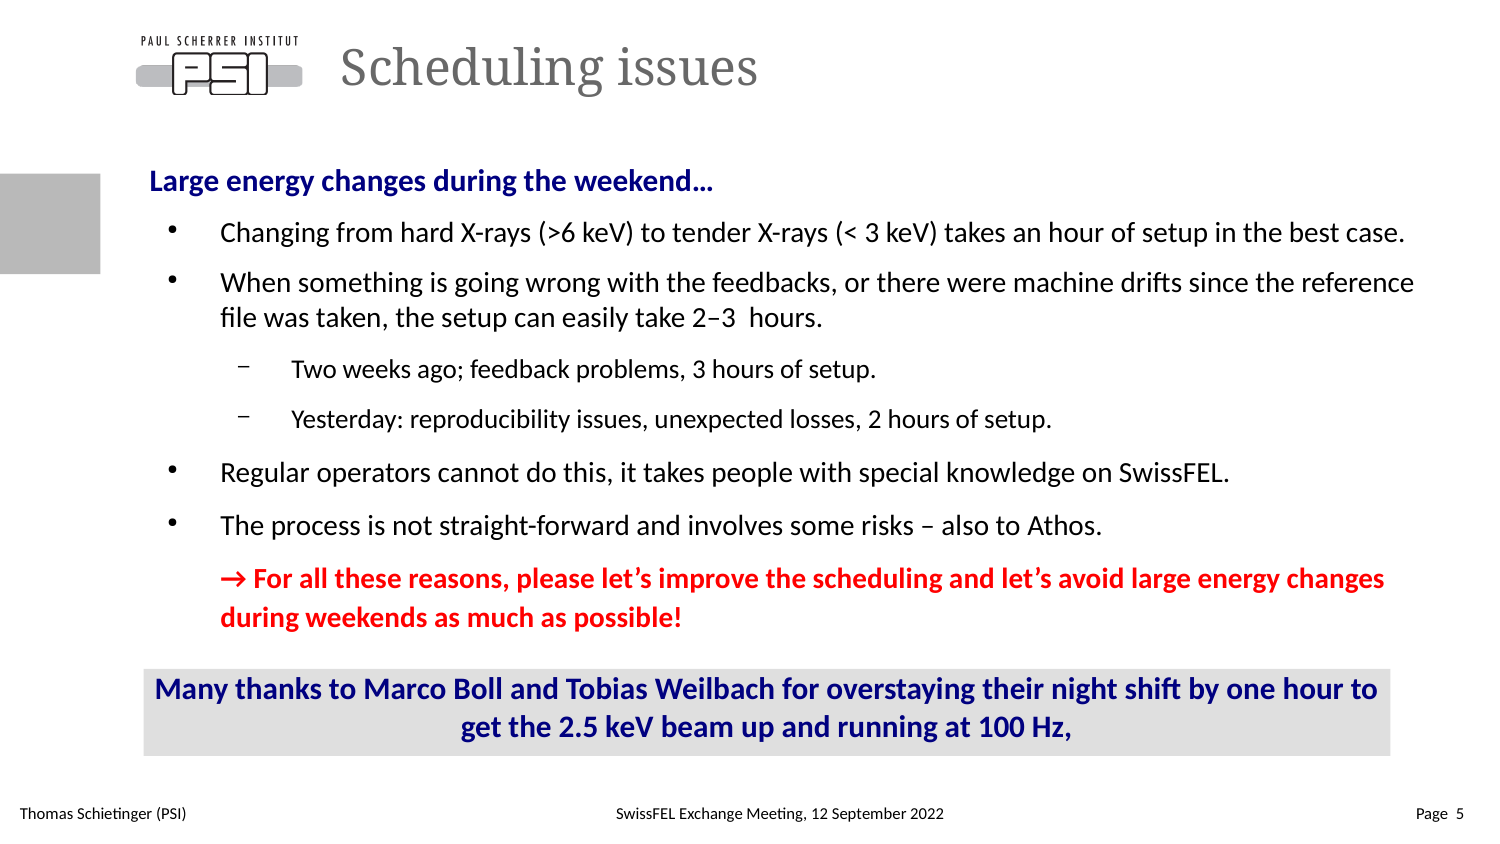

Scheduling issues
# Large energy changes during the weekend…
Changing from hard X-rays (>6 keV) to tender X-rays (< 3 keV) takes an hour of setup in the best case.
When something is going wrong with the feedbacks, or there were machine drifts since the reference file was taken, the setup can easily take 2–3 hours.
Two weeks ago; feedback problems, 3 hours of setup.
Yesterday: reproducibility issues, unexpected losses, 2 hours of setup.
Regular operators cannot do this, it takes people with special knowledge on SwissFEL.
The process is not straight-forward and involves some risks – also to Athos.
→ For all these reasons, please let’s improve the scheduling and let’s avoid large energy changes during weekends as much as possible!
Many thanks to Marco Boll and Tobias Weilbach for overstaying their night shift by one hour to get the 2.5 keV beam up and running at 100 Hz,